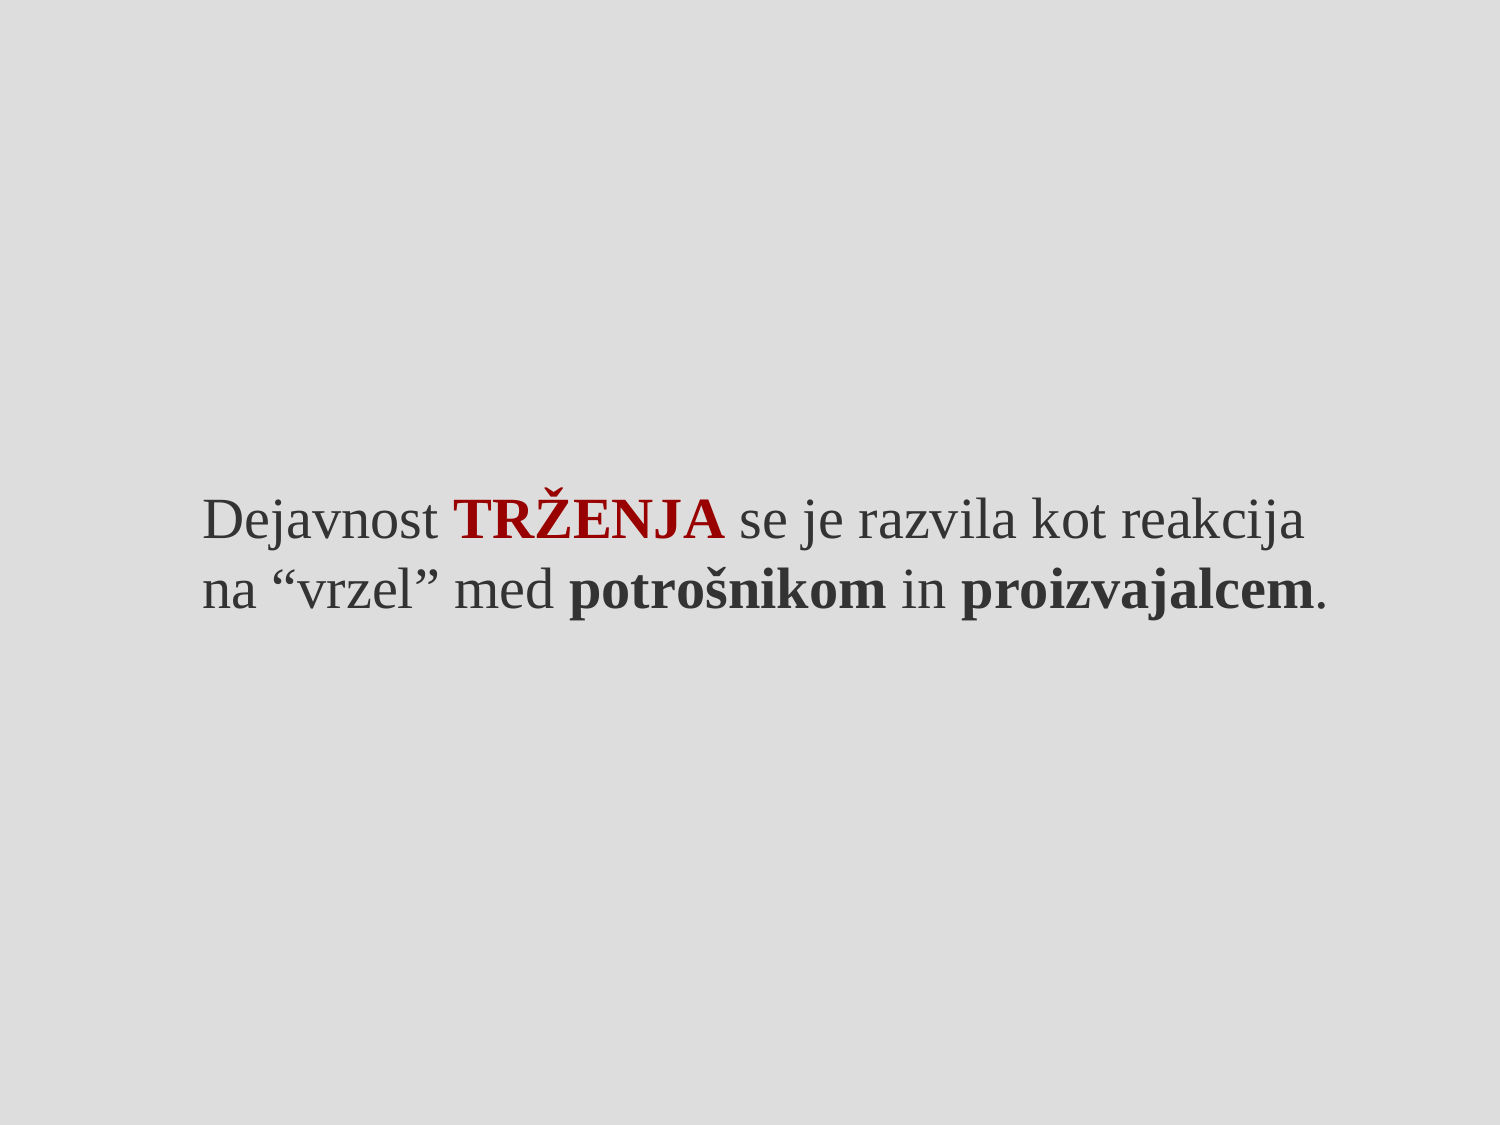

# Dejavnost TRŽENJA se je razvila kot reakcija na “vrzel” med potrošnikom in proizvajalcem.